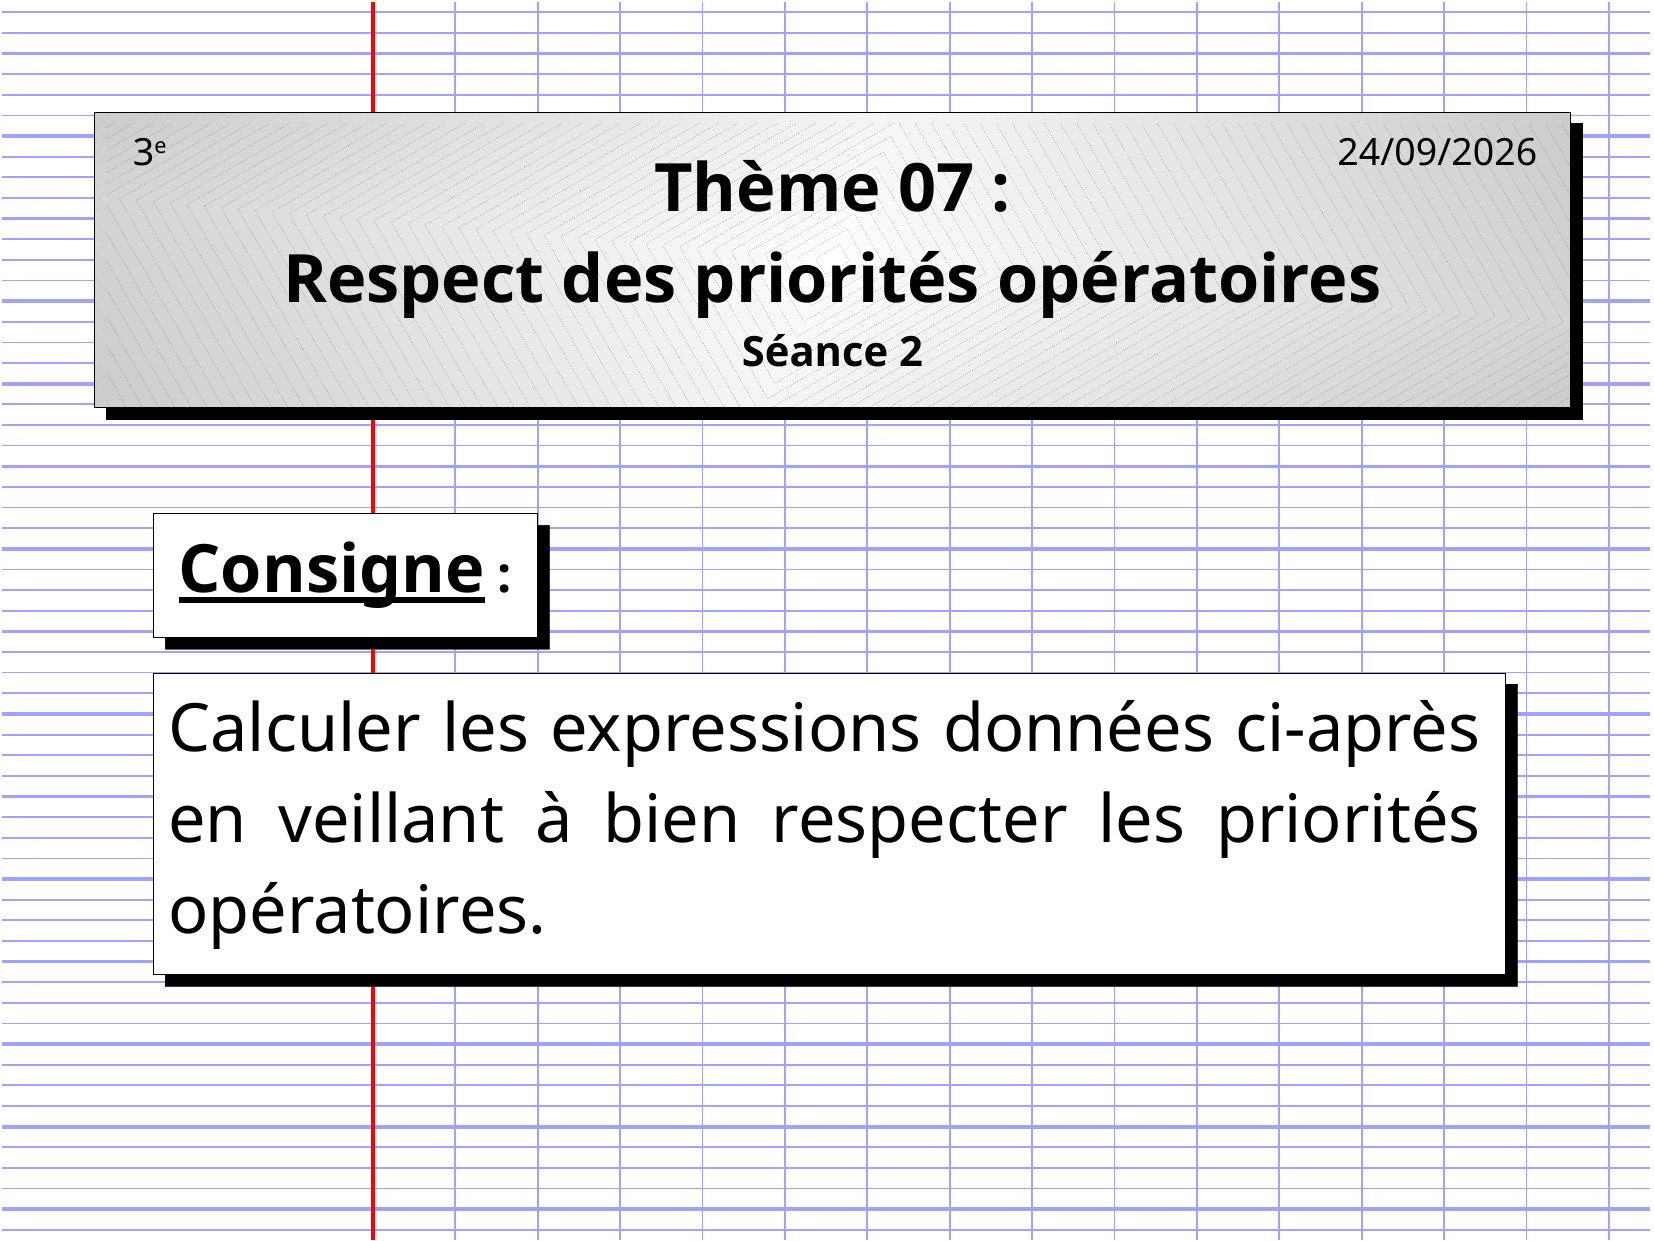

Thème 07 :
Respect des priorités opératoires
Séance 2
3e
Consigne :
Calculer les expressions données ci-après en veillant à bien respecter les priorités opératoires.